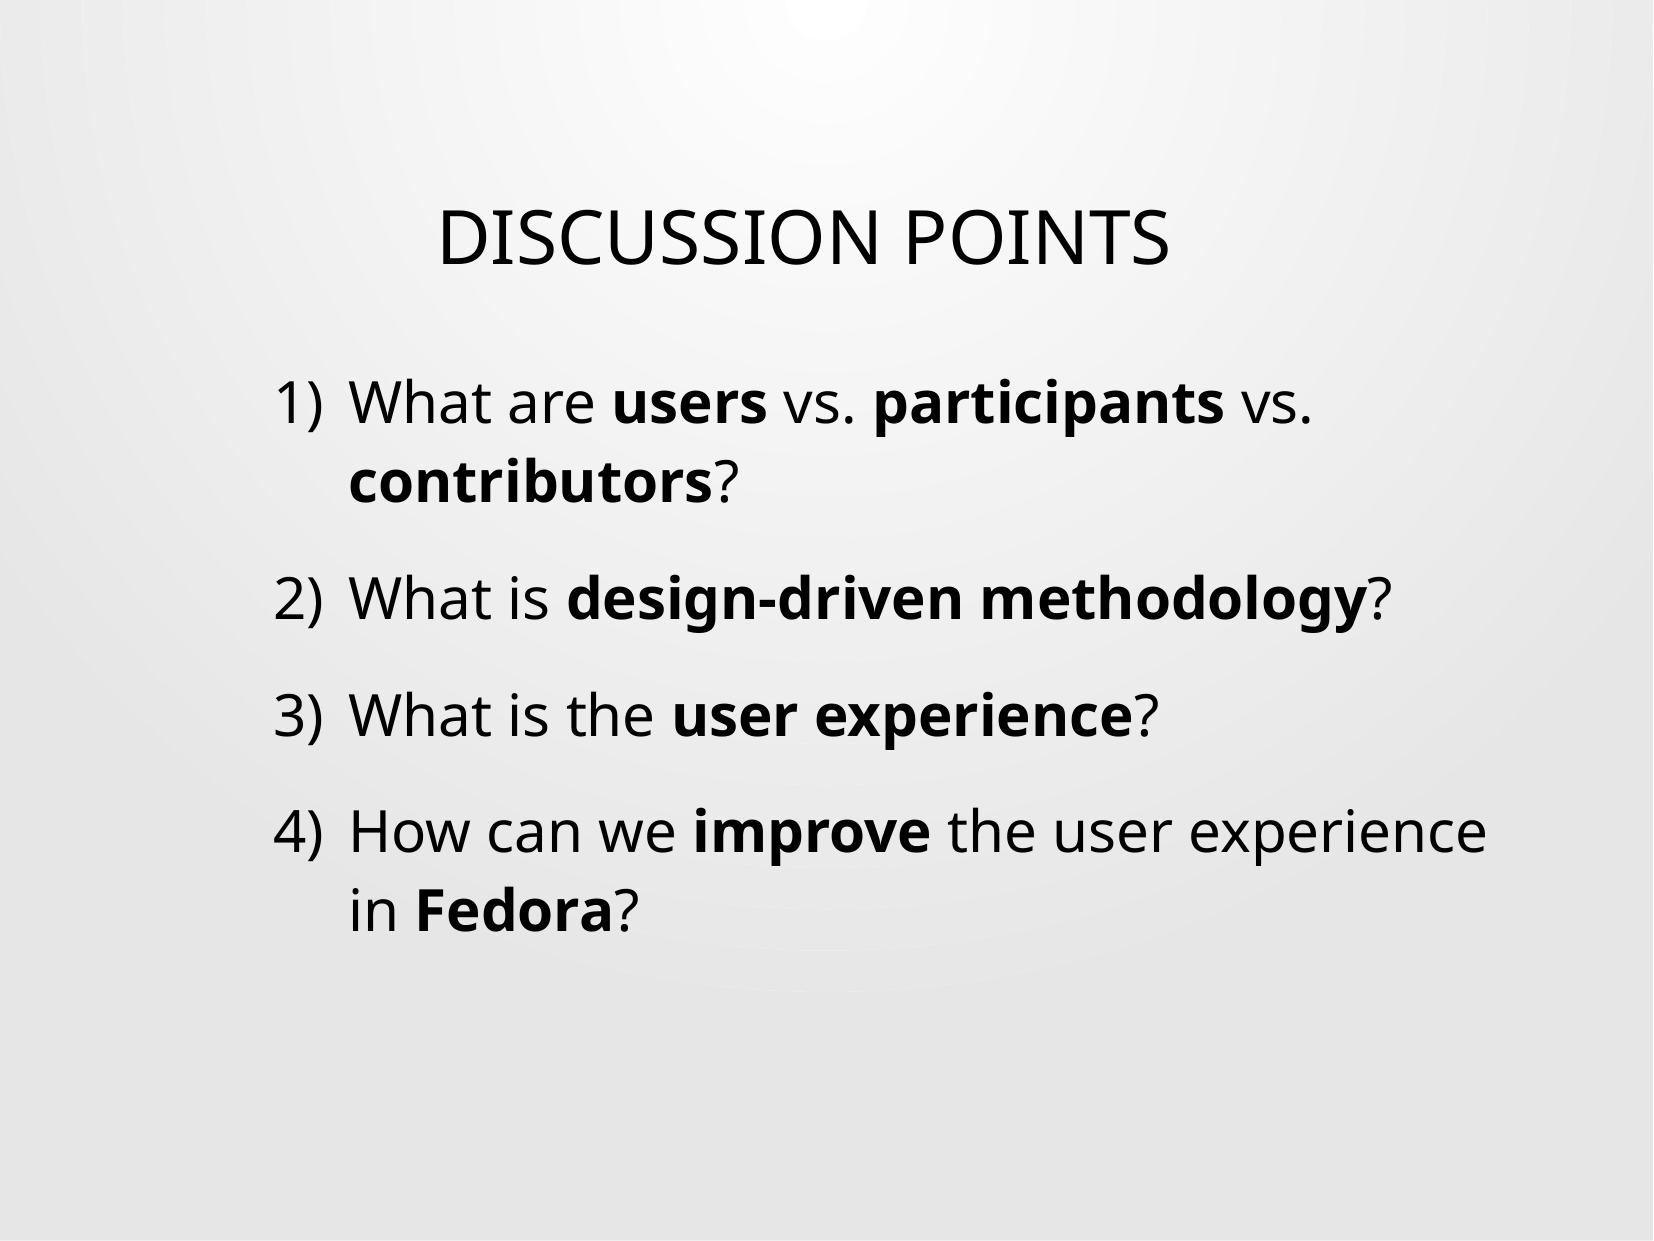

DISCUSSION POINTS
What are users vs. participants vs.
contributors?
What is design-driven methodology?
What is the user experience?
How can we improve the user experience
in Fedora?